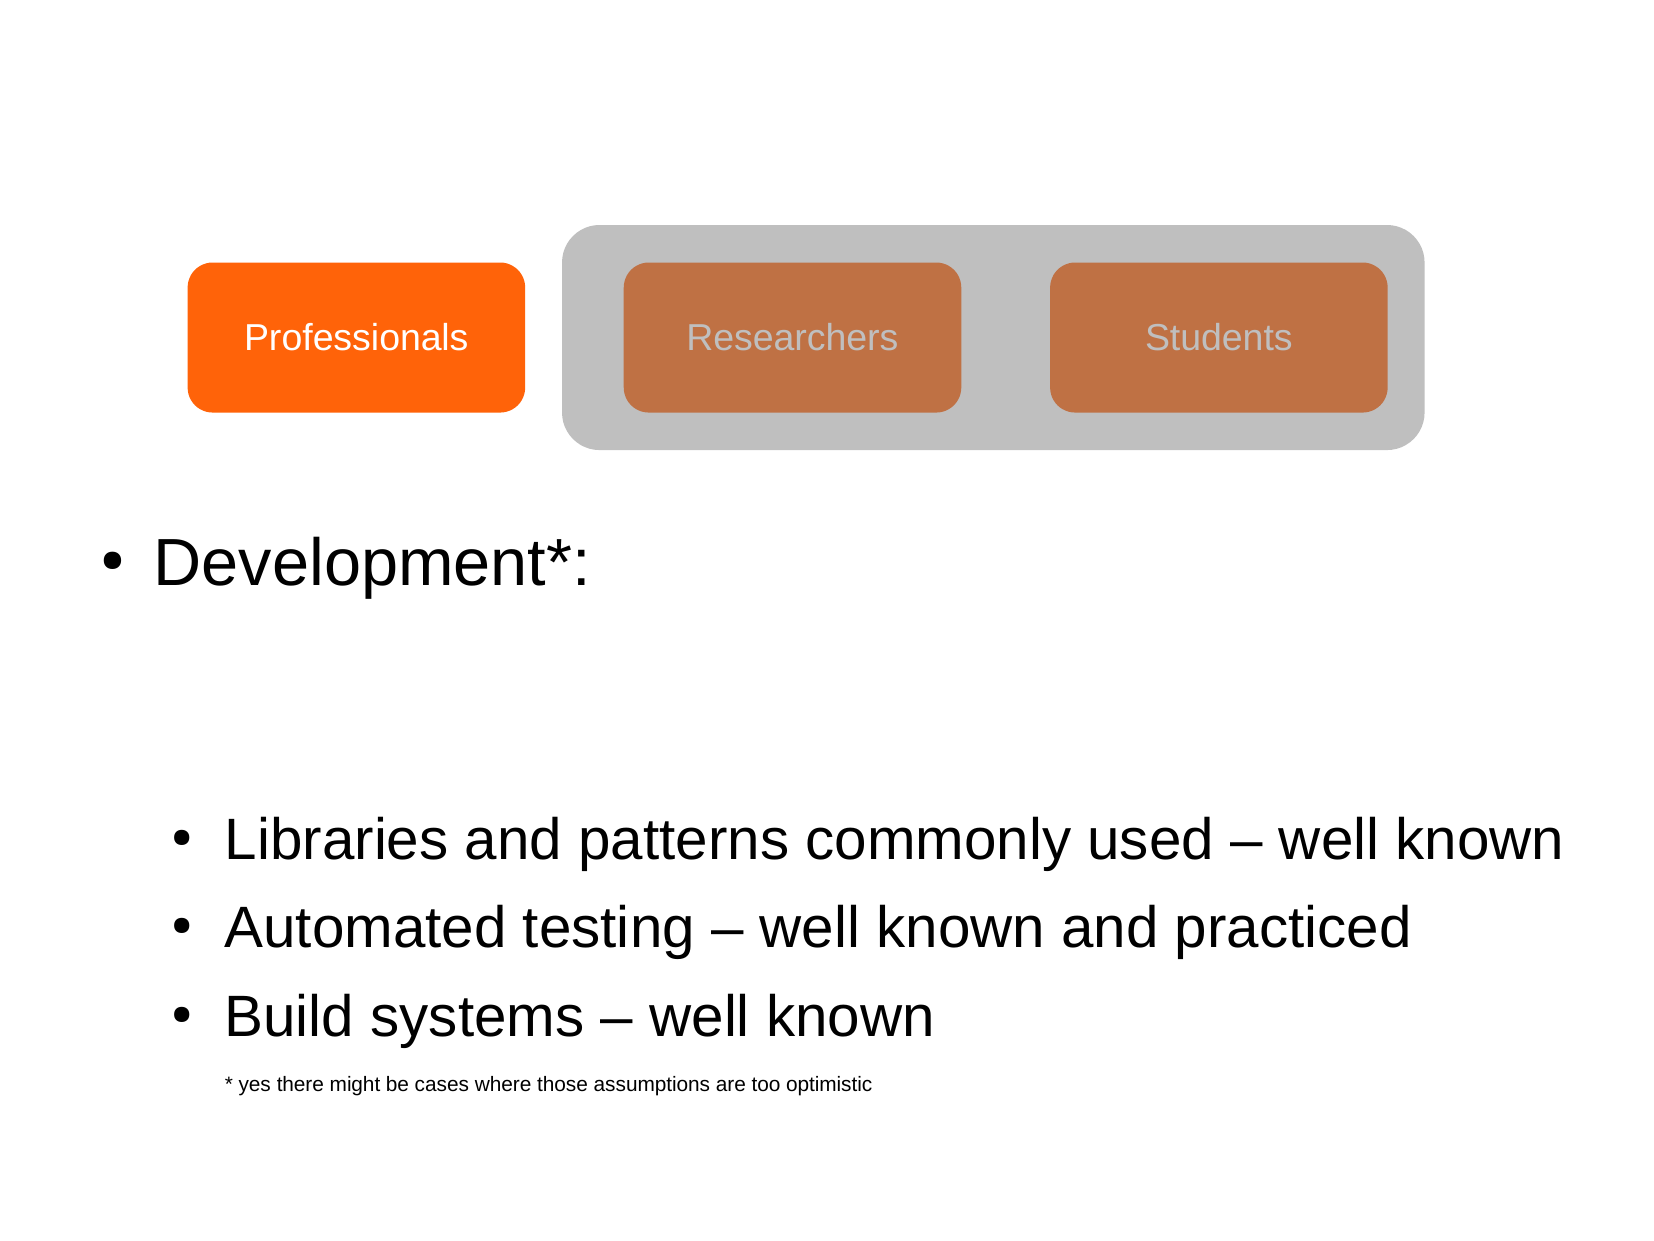

Professionals
Researchers
Students
# Development*:
Libraries and patterns commonly used – well known
Automated testing – well known and practiced
Build systems – well known
* yes there might be cases where those assumptions are too optimistic